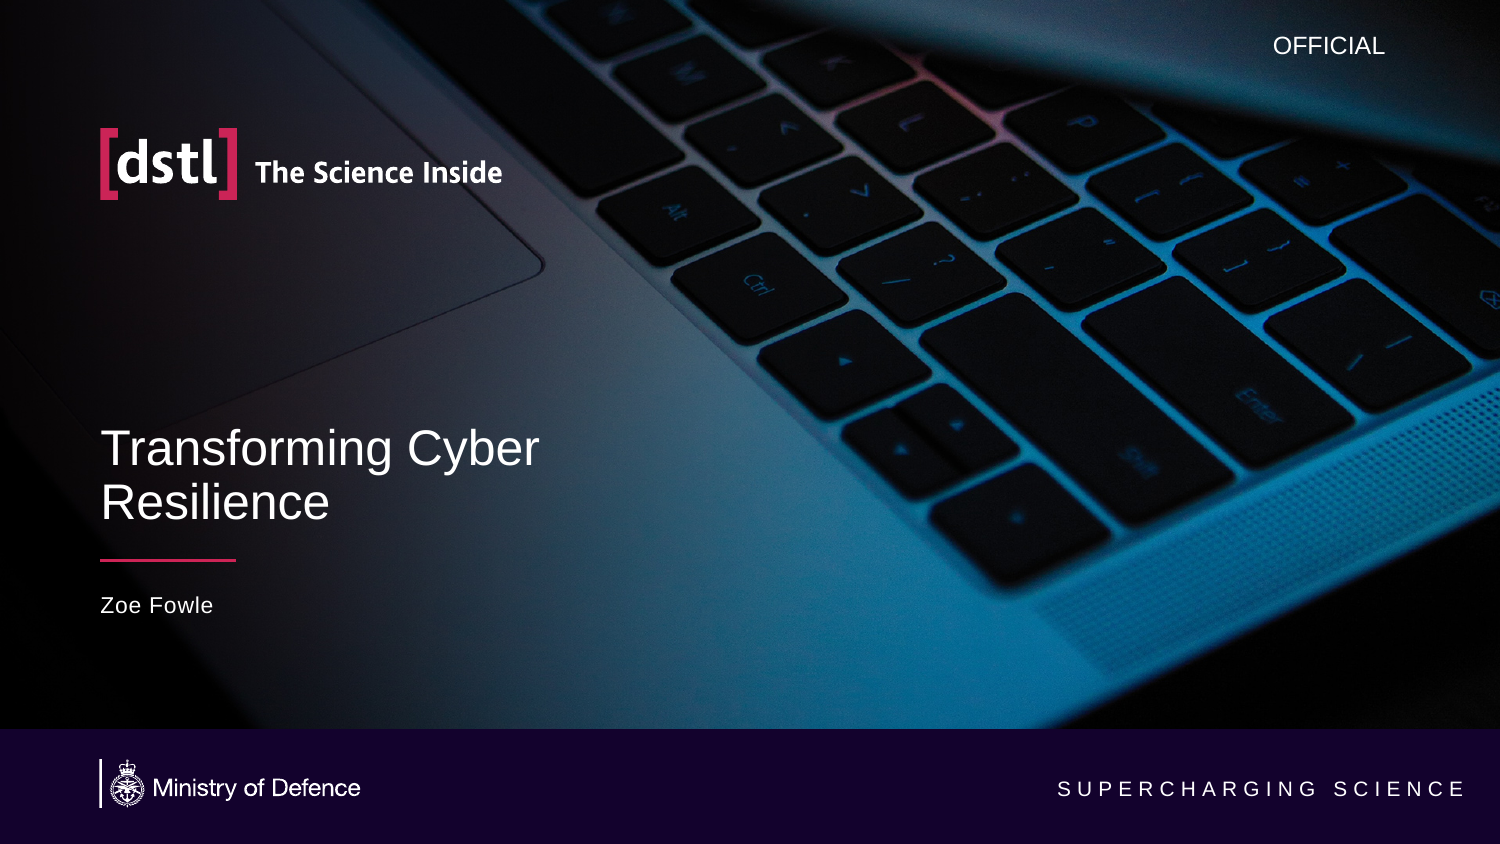

OFFICIAL
Transforming Cyber Resilience
Transforming Cyber Resilience
# Dstl Cyber Systems Programme
Zoe Fowle
Zoe Fowle
UK OFFICIAL
SUPERCHARGING SCIENCE